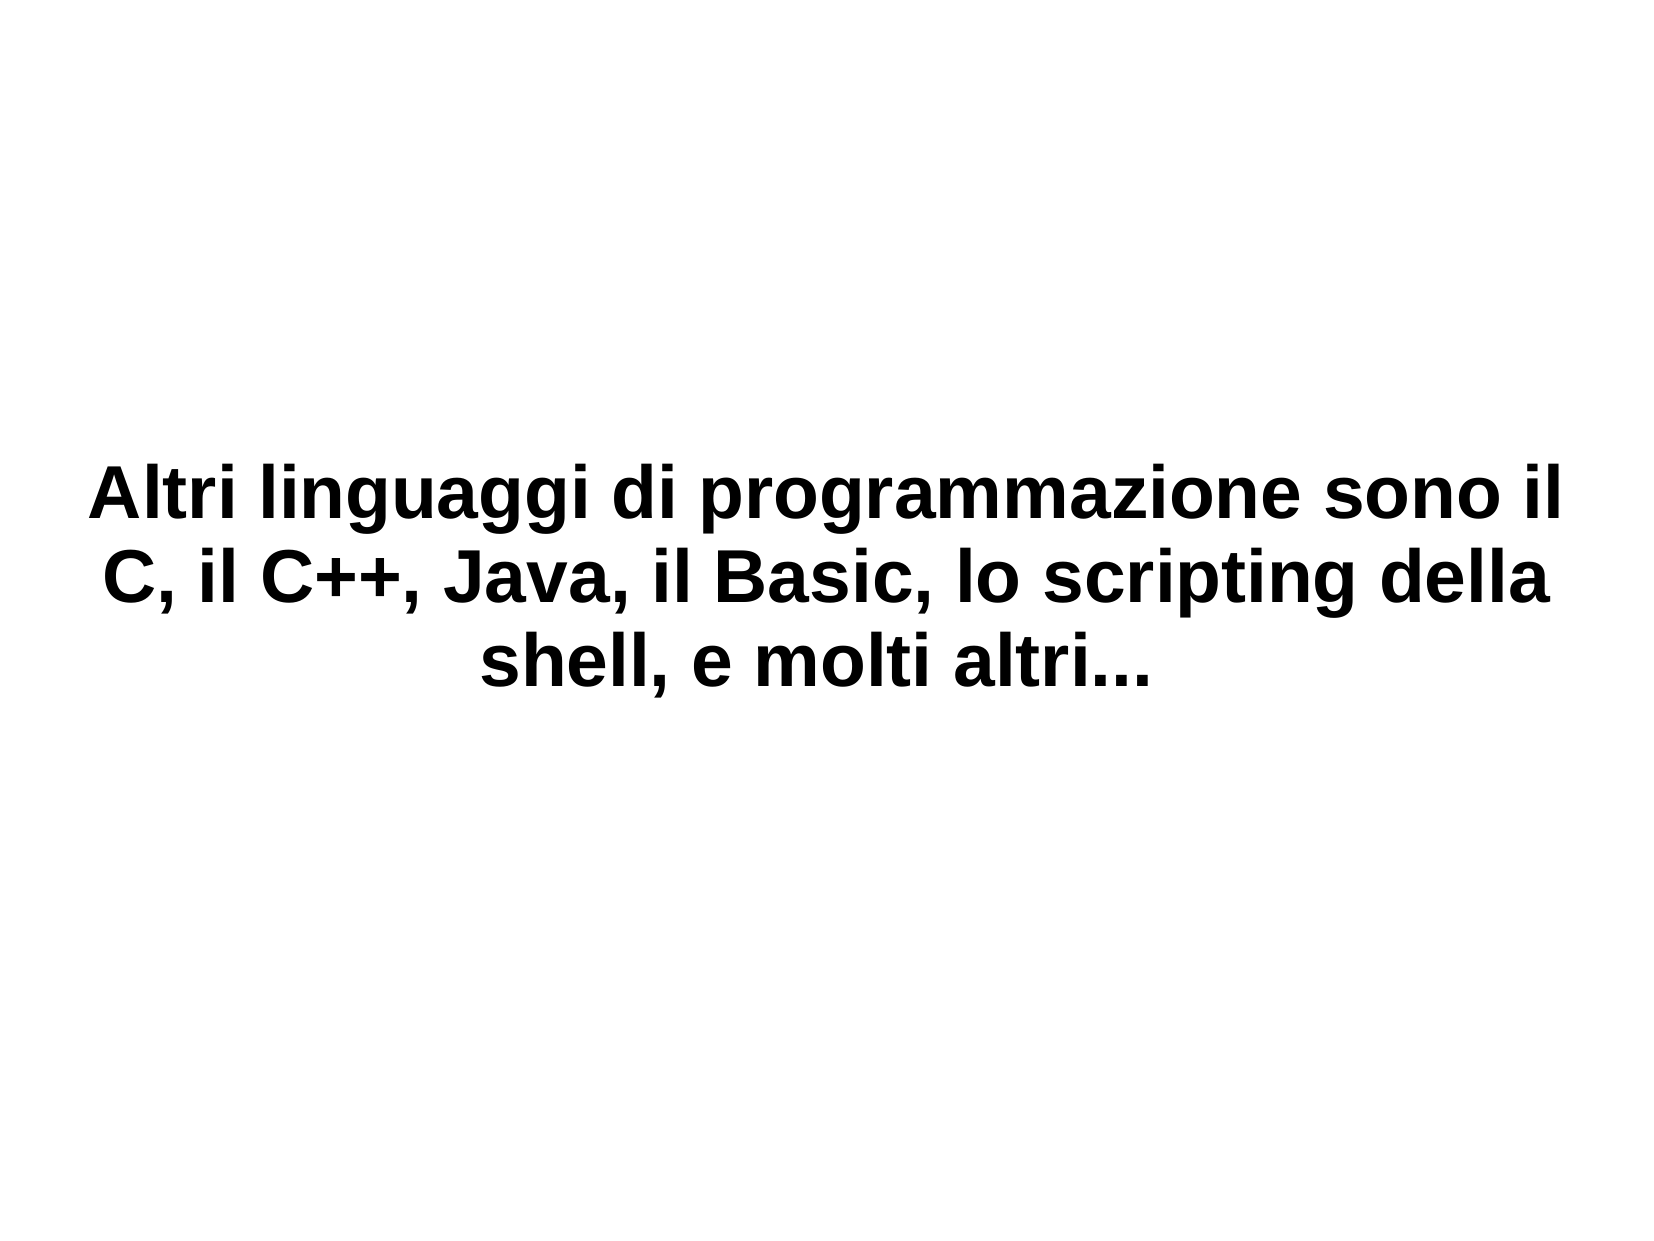

Altri linguaggi di programmazione sono il C, il C++, Java, il Basic, lo scripting della shell, e molti altri...